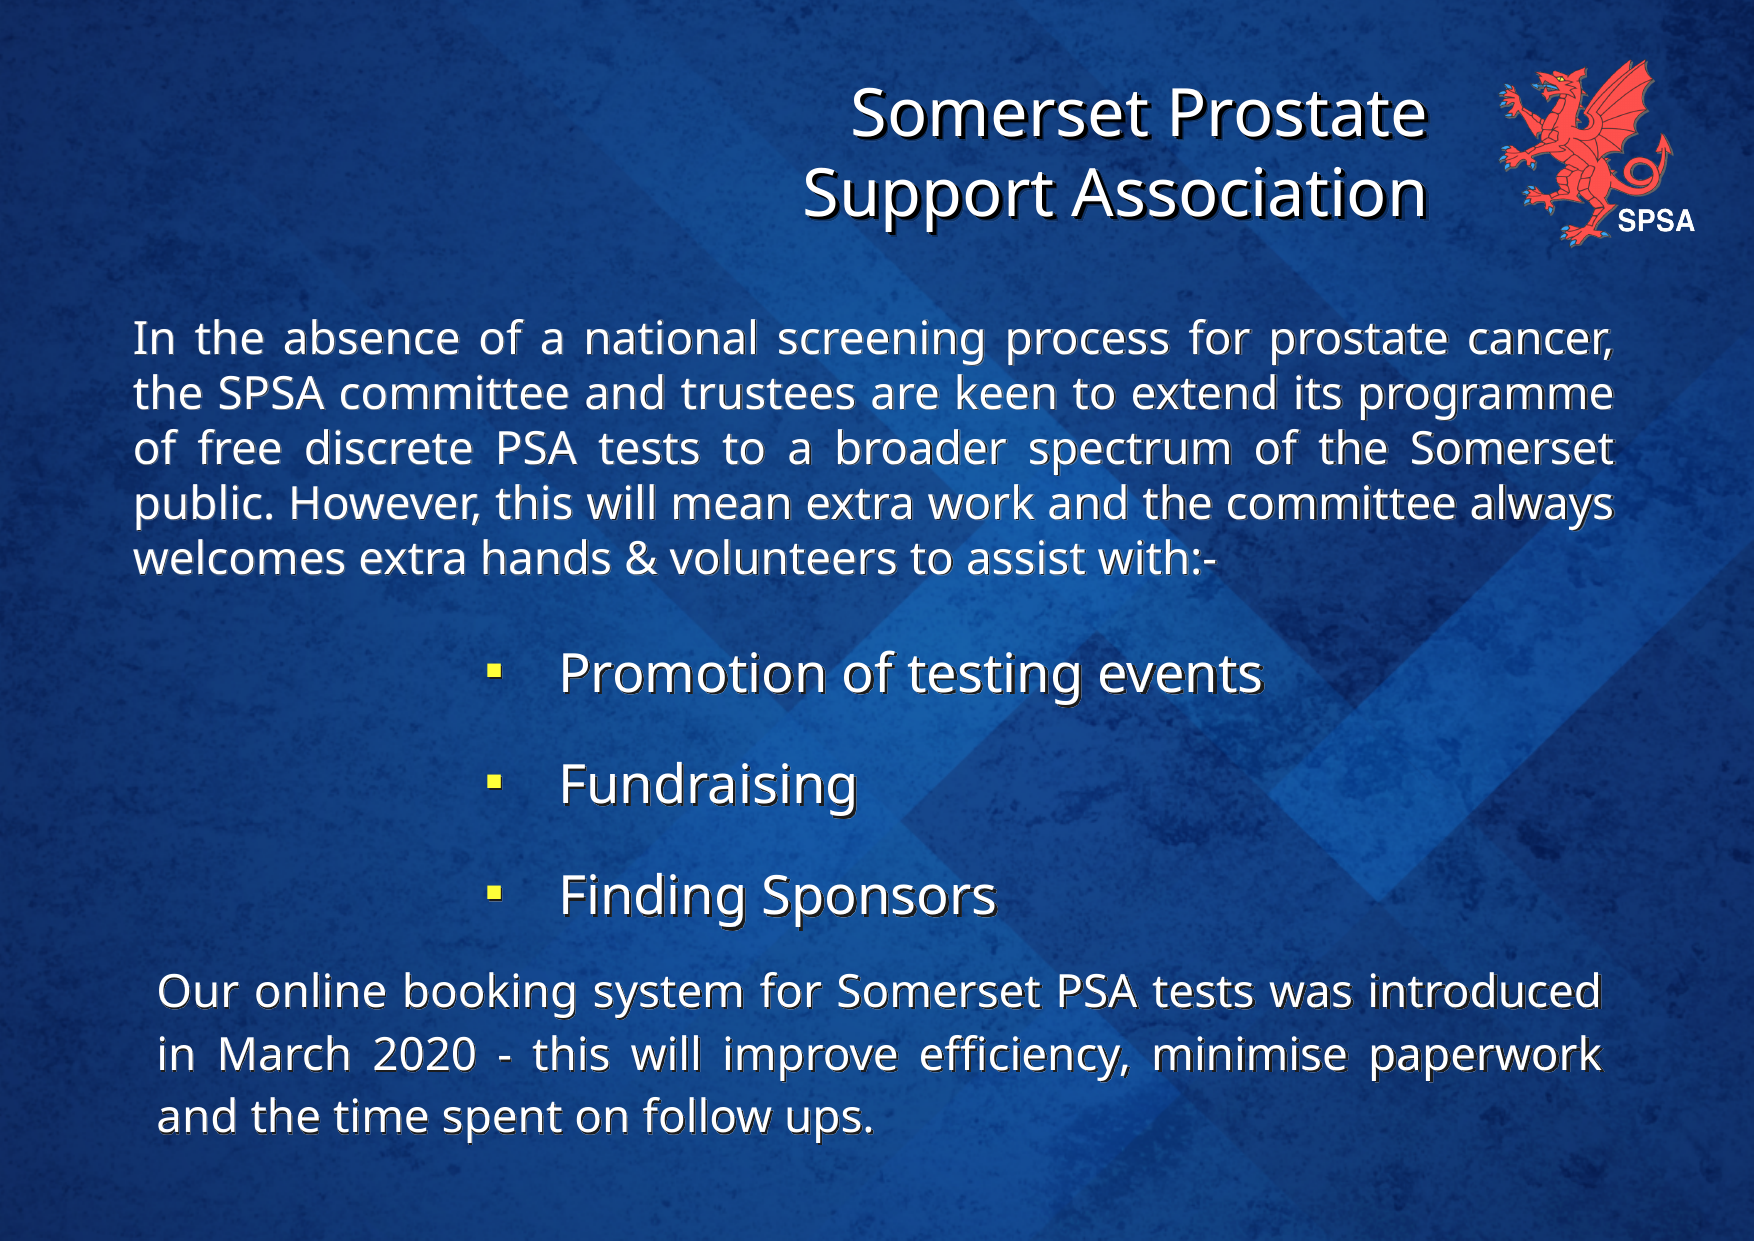

Somerset Prostate
Support Association
In the absence of a national screening process for prostate cancer, the SPSA committee and trustees are keen to extend its programme of free discrete PSA tests to a broader spectrum of the Somerset public. However, this will mean extra work and the committee always welcomes extra hands & volunteers to assist with:-
Promotion of testing events
Fundraising
Finding Sponsors
Our online booking system for Somerset PSA tests was introduced in March 2020 - this will improve efficiency, minimise paperwork and the time spent on follow ups.